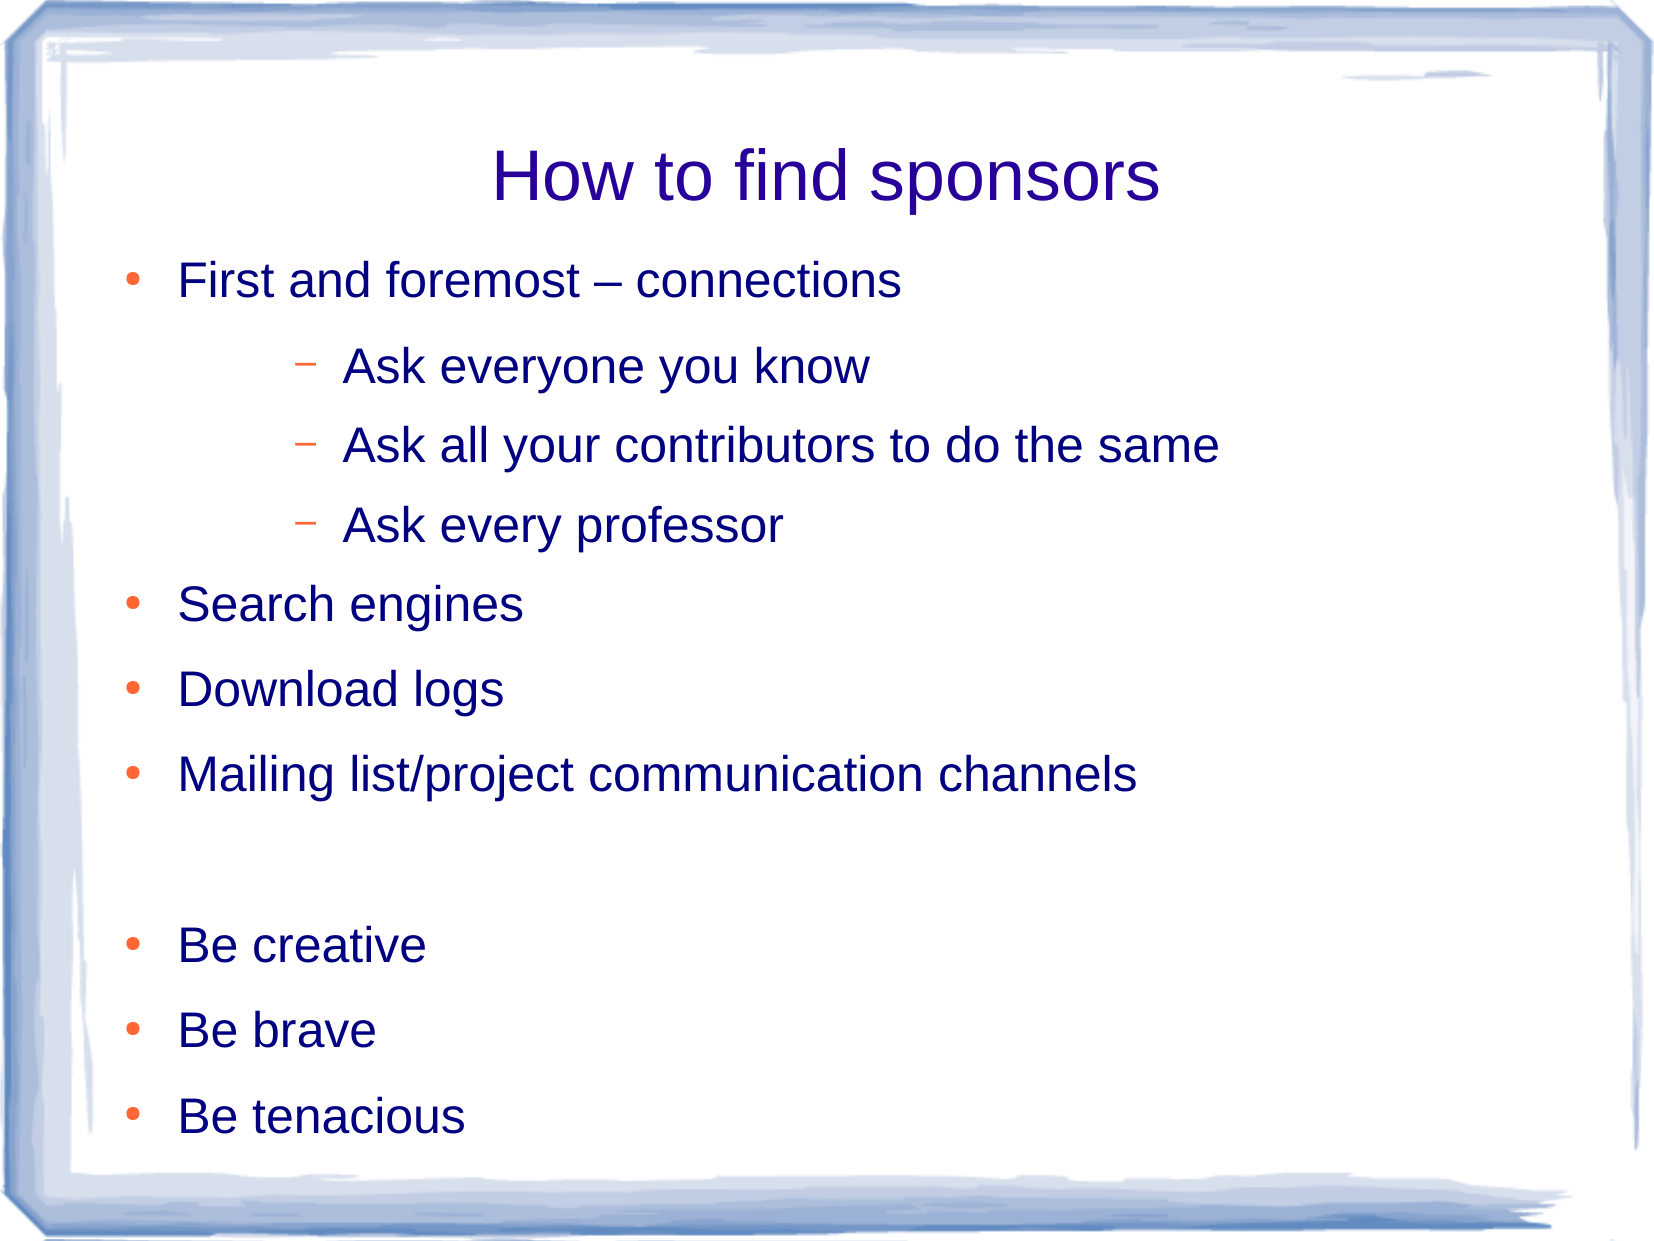

# How to find sponsors
First and foremost – connections
Ask everyone you know
Ask all your contributors to do the same
Ask every professor
Search engines
Download logs
Mailing list/project communication channels
Be creative
Be brave
Be tenacious